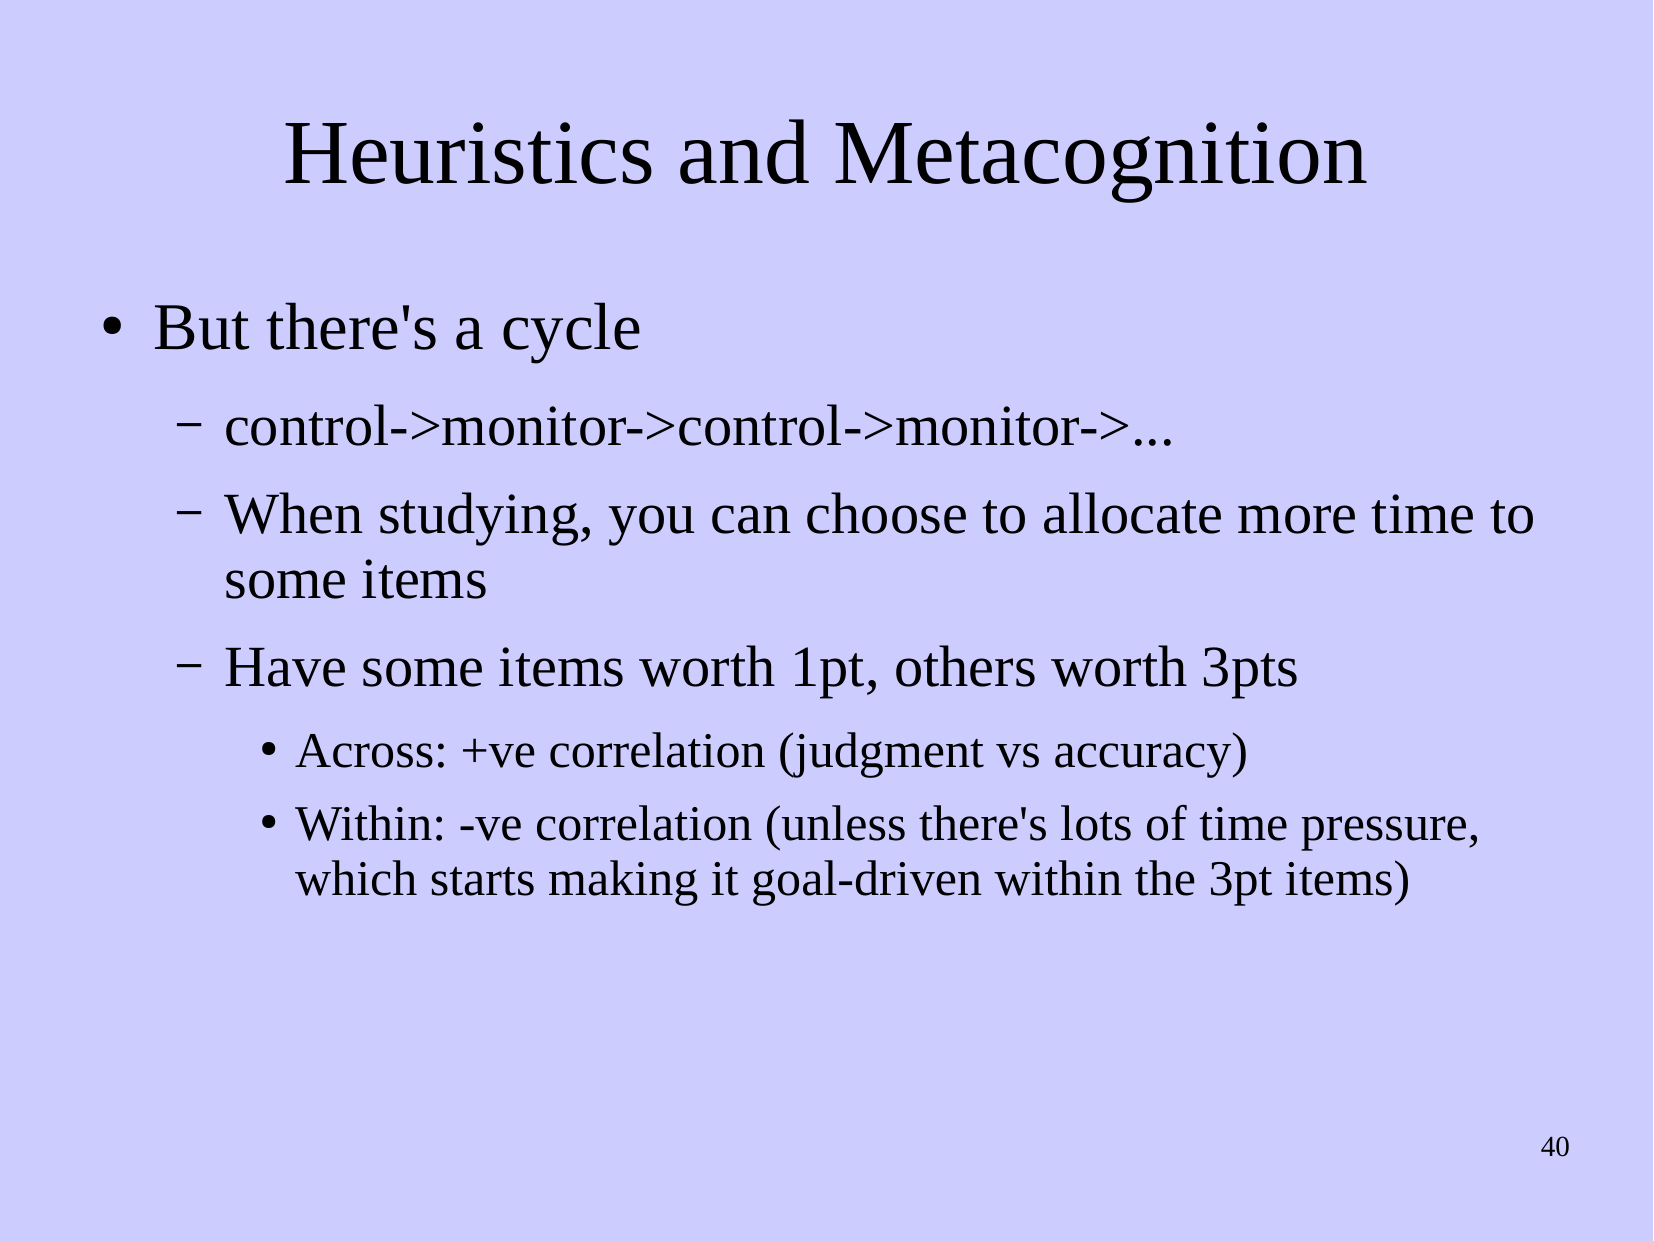

# Heuristics and Metacognition
But there's a cycle
control->monitor->control->monitor->...
When studying, you can choose to allocate more time to some items
Have some items worth 1pt, others worth 3pts
Across: +ve correlation (judgment vs accuracy)
Within: -ve correlation (unless there's lots of time pressure, which starts making it goal-driven within the 3pt items)
40